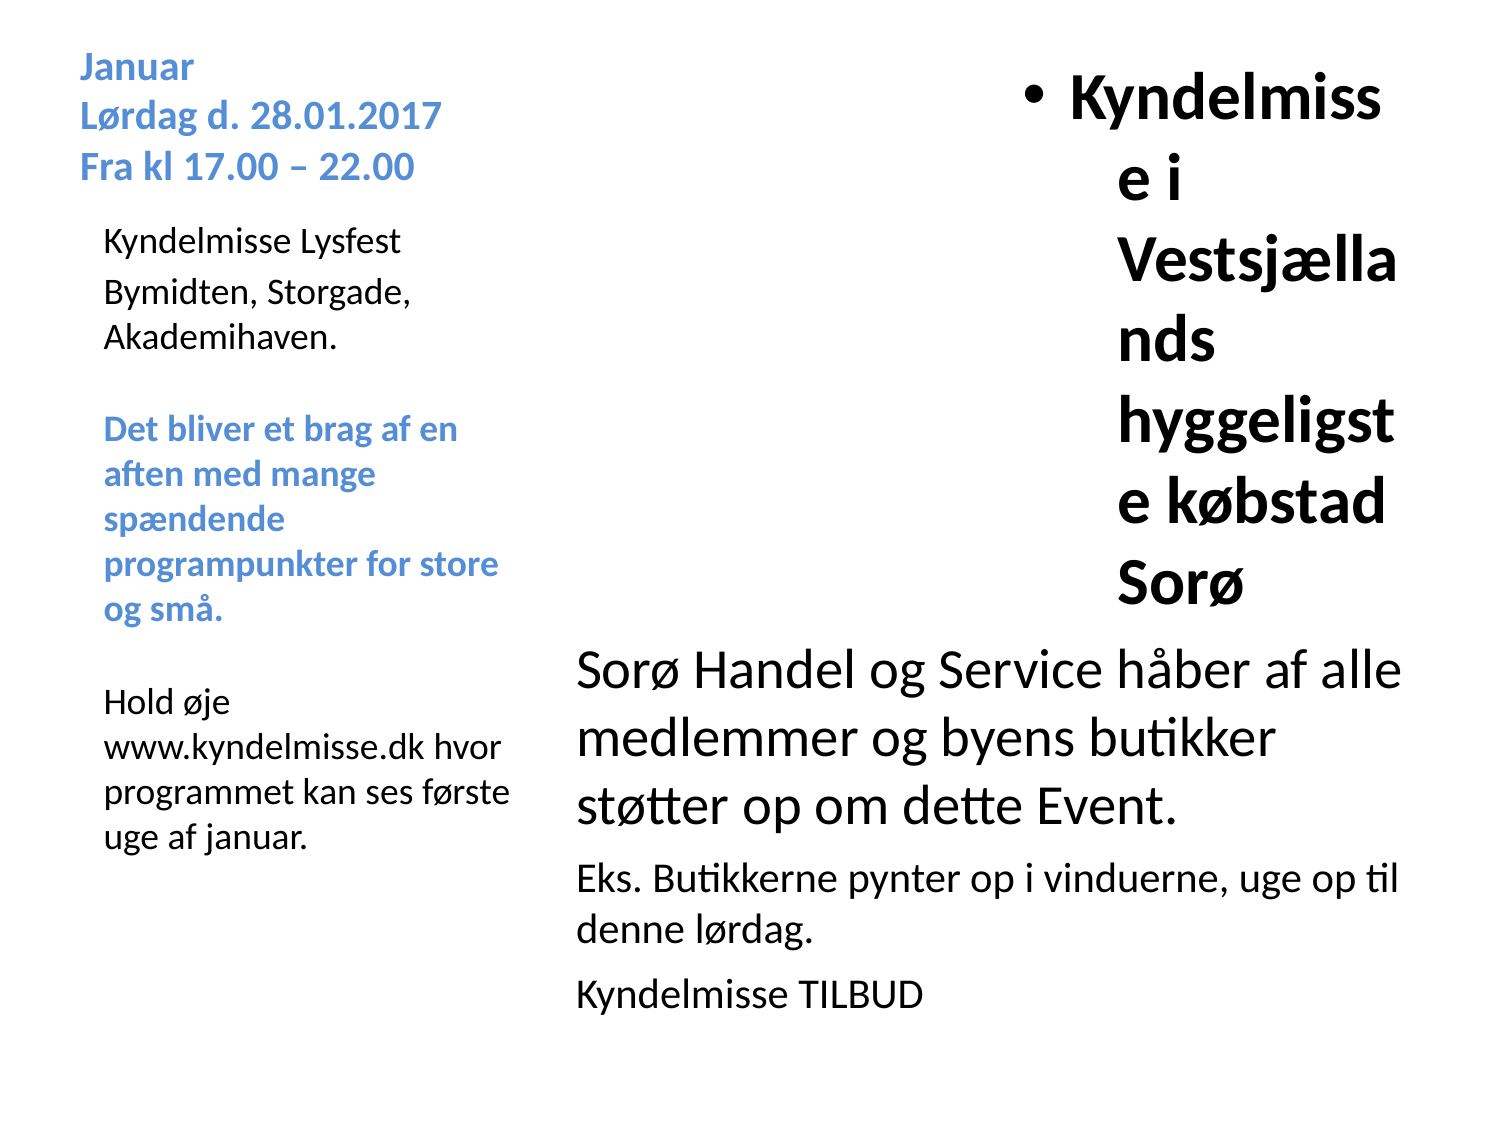

# Januar Lørdag d. 28.01.2017 Fra kl 17.00 – 22.00
Kyndelmisse i Vestsjællands hyggeligste købstad Sorø
Sorø Handel og Service håber af alle medlemmer og byens butikker støtter op om dette Event.
Eks. Butikkerne pynter op i vinduerne, uge op til denne lørdag.
Kyndelmisse TILBUD
Kyndelmisse Lysfest
Bymidten, Storgade, Akademihaven.
Det bliver et brag af en aften med mange spændende programpunkter for store og små.
Hold øje www.kyndelmisse.dk hvor programmet kan ses første uge af januar.